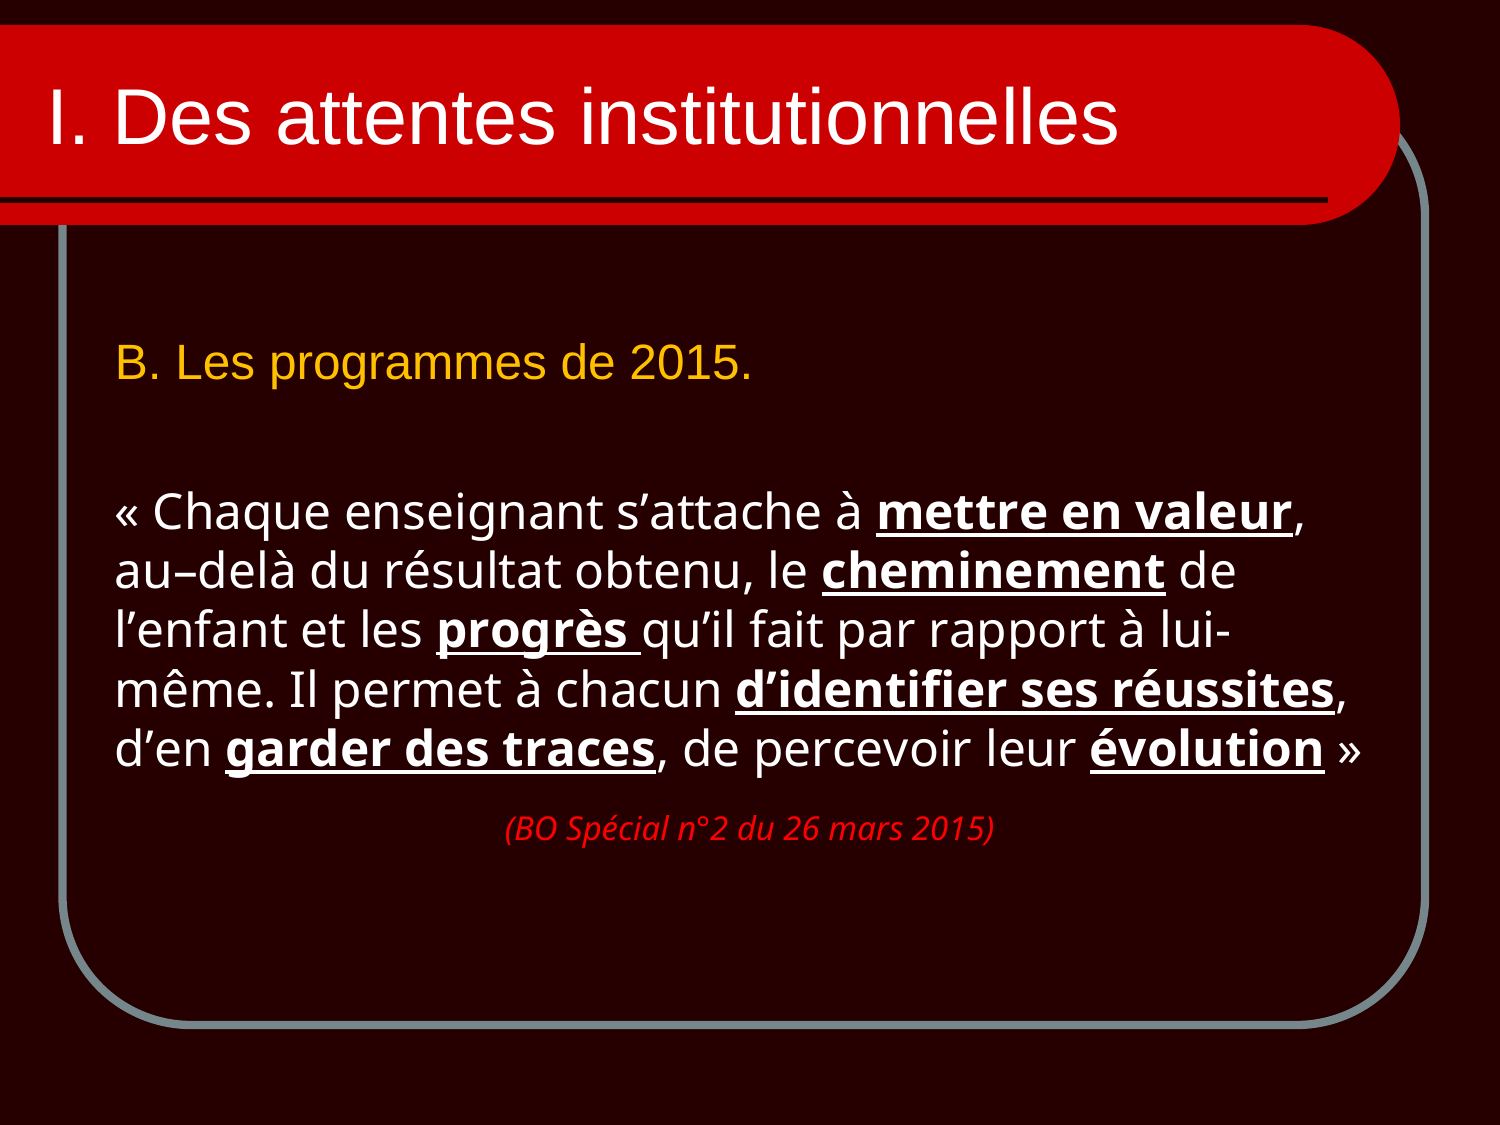

# I. Des attentes institutionnelles
B. Les programmes de 2015.
« Chaque enseignant s’attache à mettre en valeur, au–delà du résultat obtenu, le cheminement de l’enfant et les progrès qu’il fait par rapport à lui-même. Il permet à chacun d’identifier ses réussites, d’en garder des traces, de percevoir leur évolution »
(BO Spécial n°2 du 26 mars 2015)